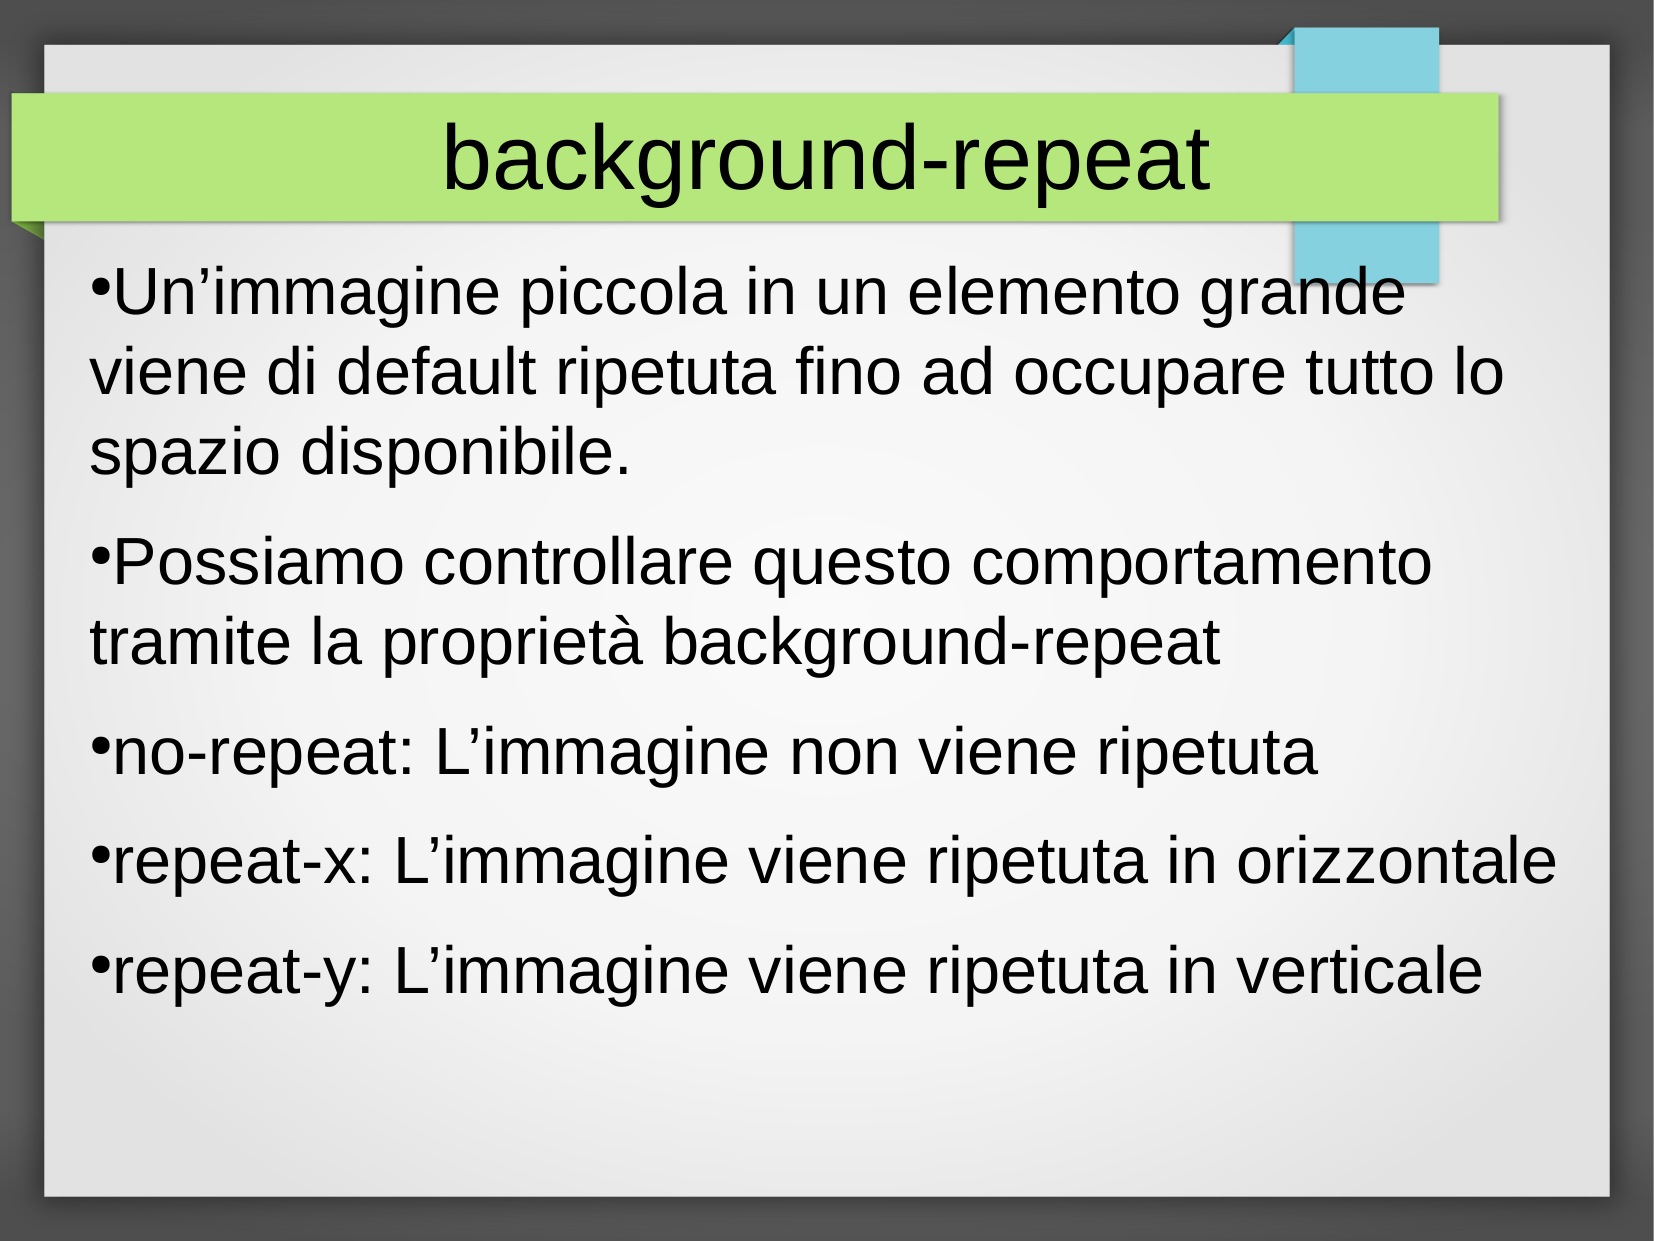

# background-repeat
Un’immagine piccola in un elemento grande viene di default ripetuta fino ad occupare tutto lo spazio disponibile.
Possiamo controllare questo comportamento tramite la proprietà background-repeat
no-repeat: L’immagine non viene ripetuta
repeat-x: L’immagine viene ripetuta in orizzontale
repeat-y: L’immagine viene ripetuta in verticale